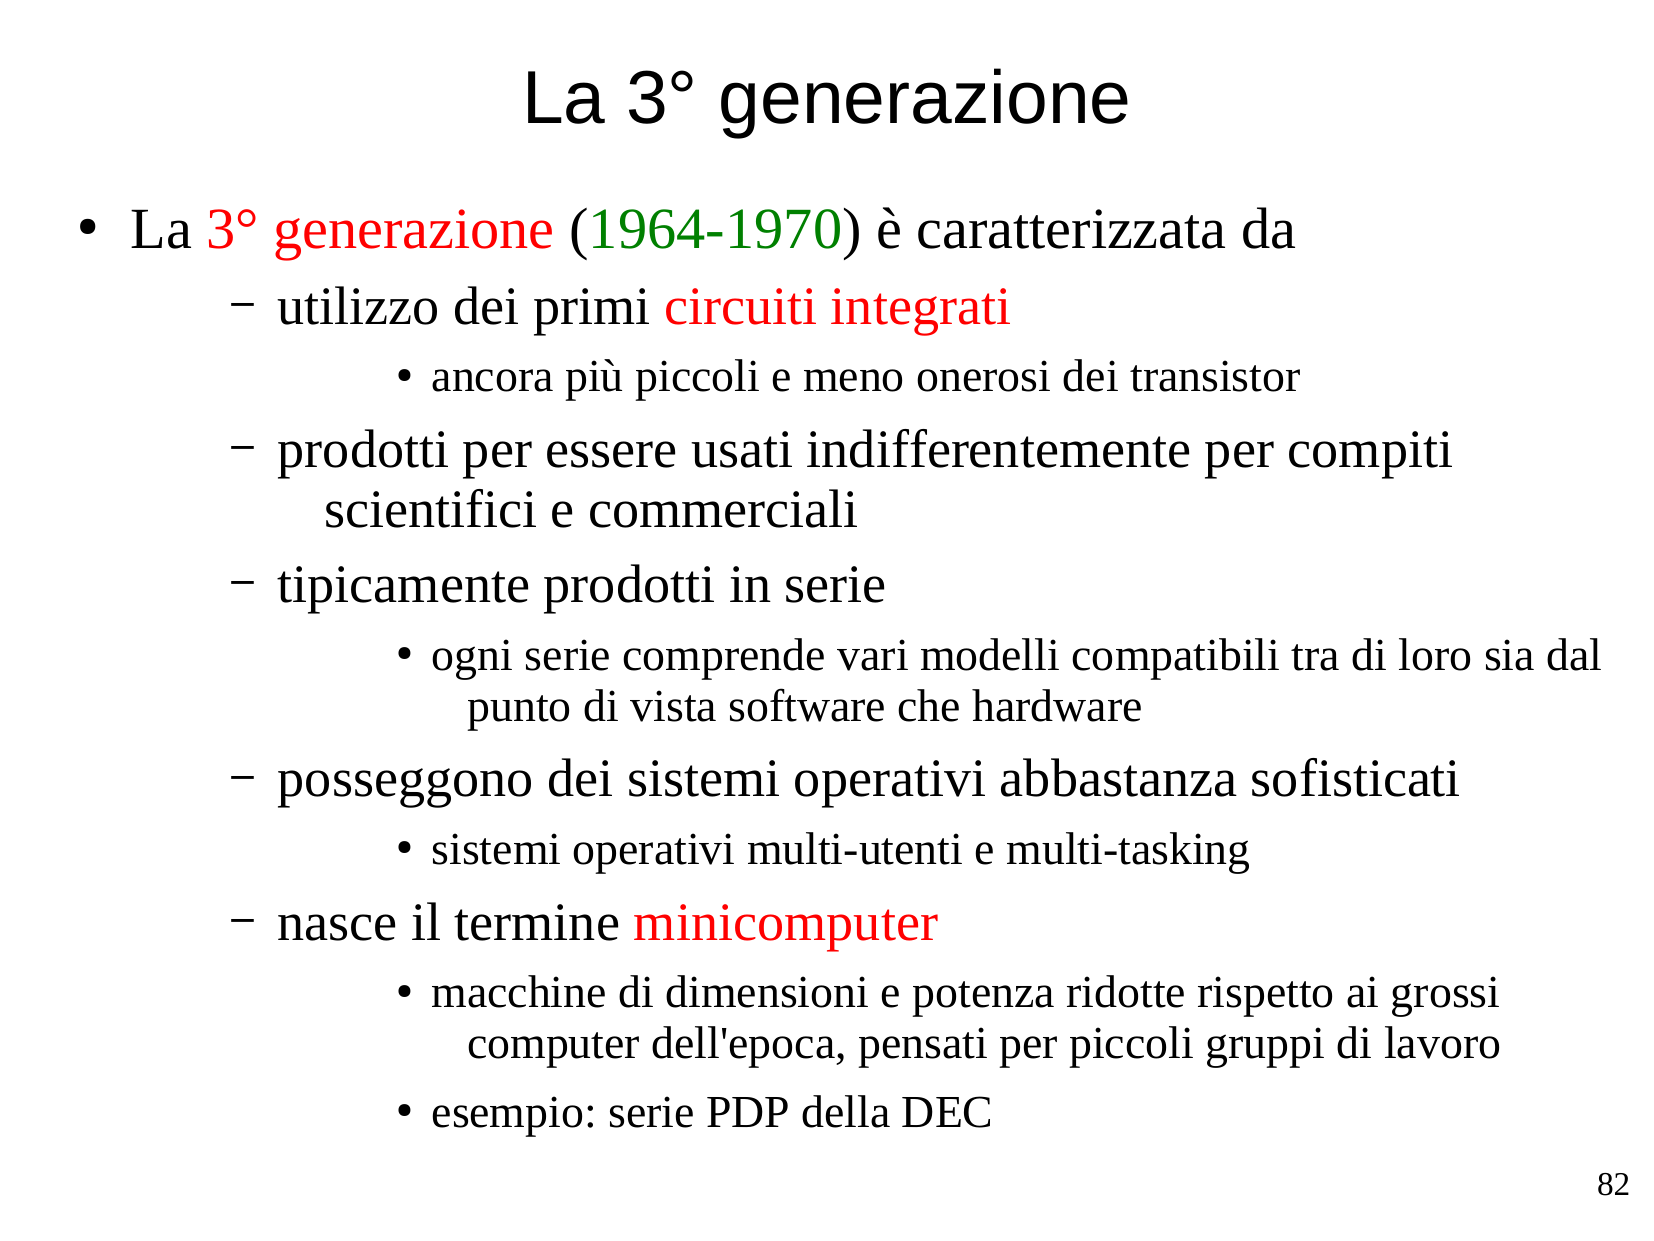

# La 3° generazione
La 3° generazione (1964-1970) è caratterizzata da
utilizzo dei primi circuiti integrati
ancora più piccoli e meno onerosi dei transistor
prodotti per essere usati indifferentemente per compiti scientifici e commerciali
tipicamente prodotti in serie
ogni serie comprende vari modelli compatibili tra di loro sia dal punto di vista software che hardware
posseggono dei sistemi operativi abbastanza sofisticati
sistemi operativi multi-utenti e multi-tasking
nasce il termine minicomputer
macchine di dimensioni e potenza ridotte rispetto ai grossi computer dell'epoca, pensati per piccoli gruppi di lavoro
esempio: serie PDP della DEC